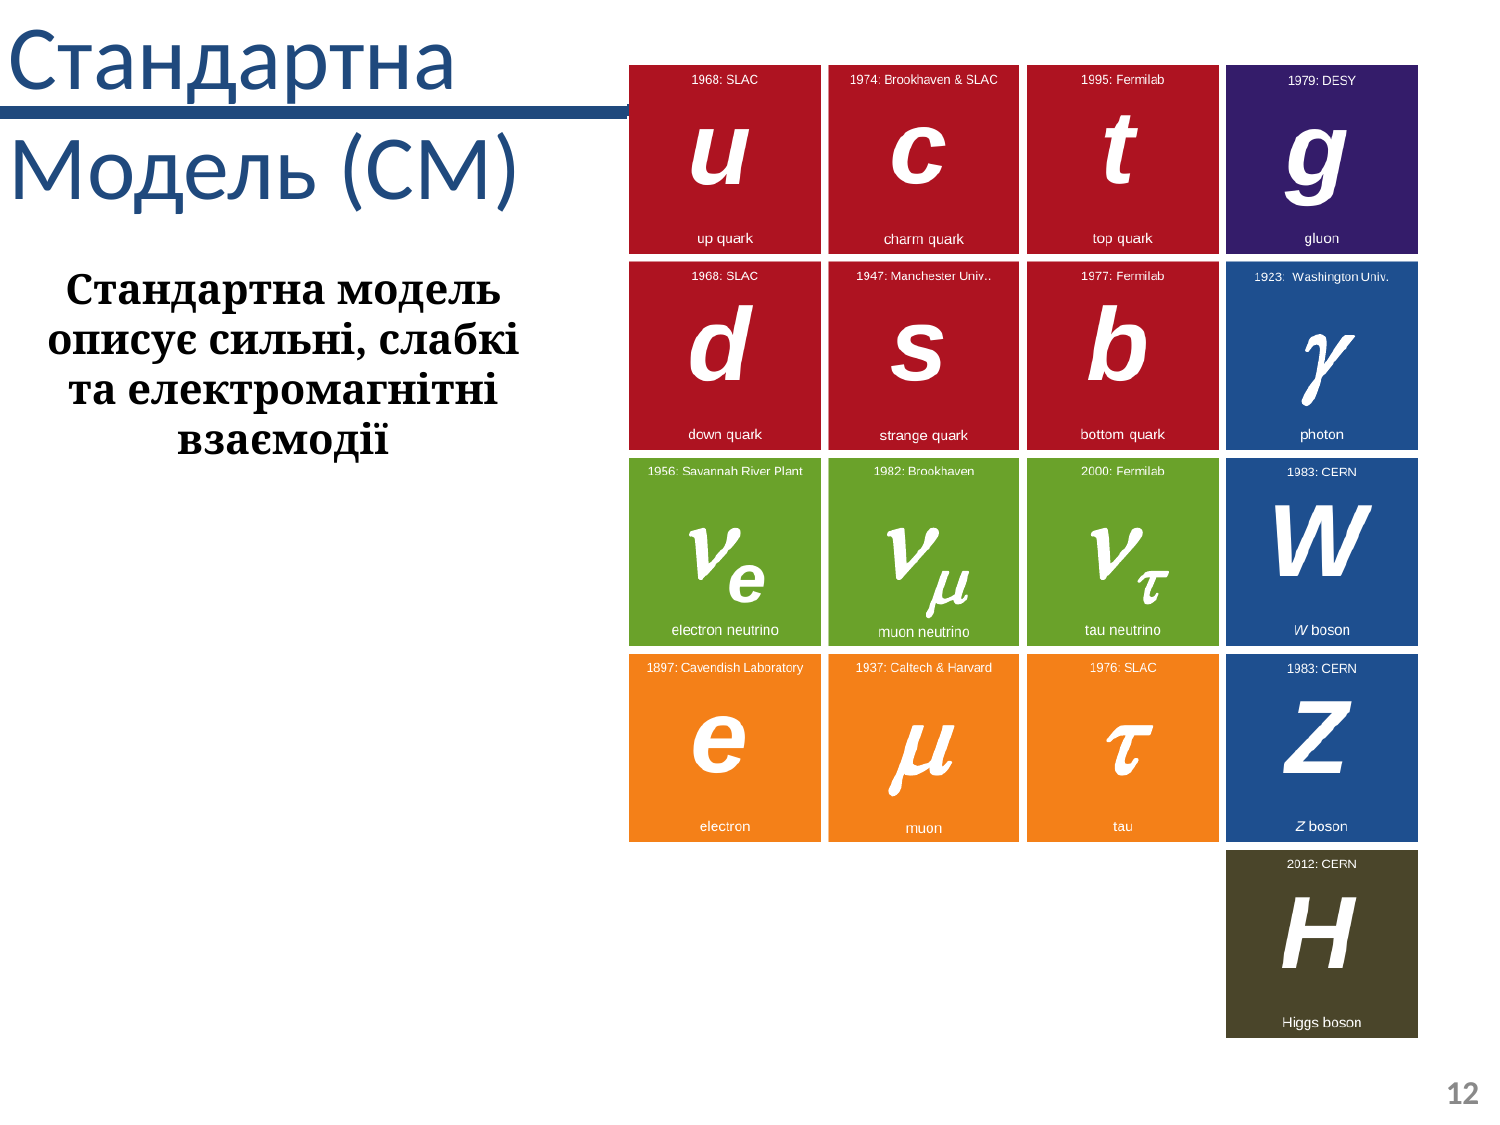

# Стандартна Модель (CM)
Стандартна модель описує сильні, слабкі та електромагнітні взаємодії